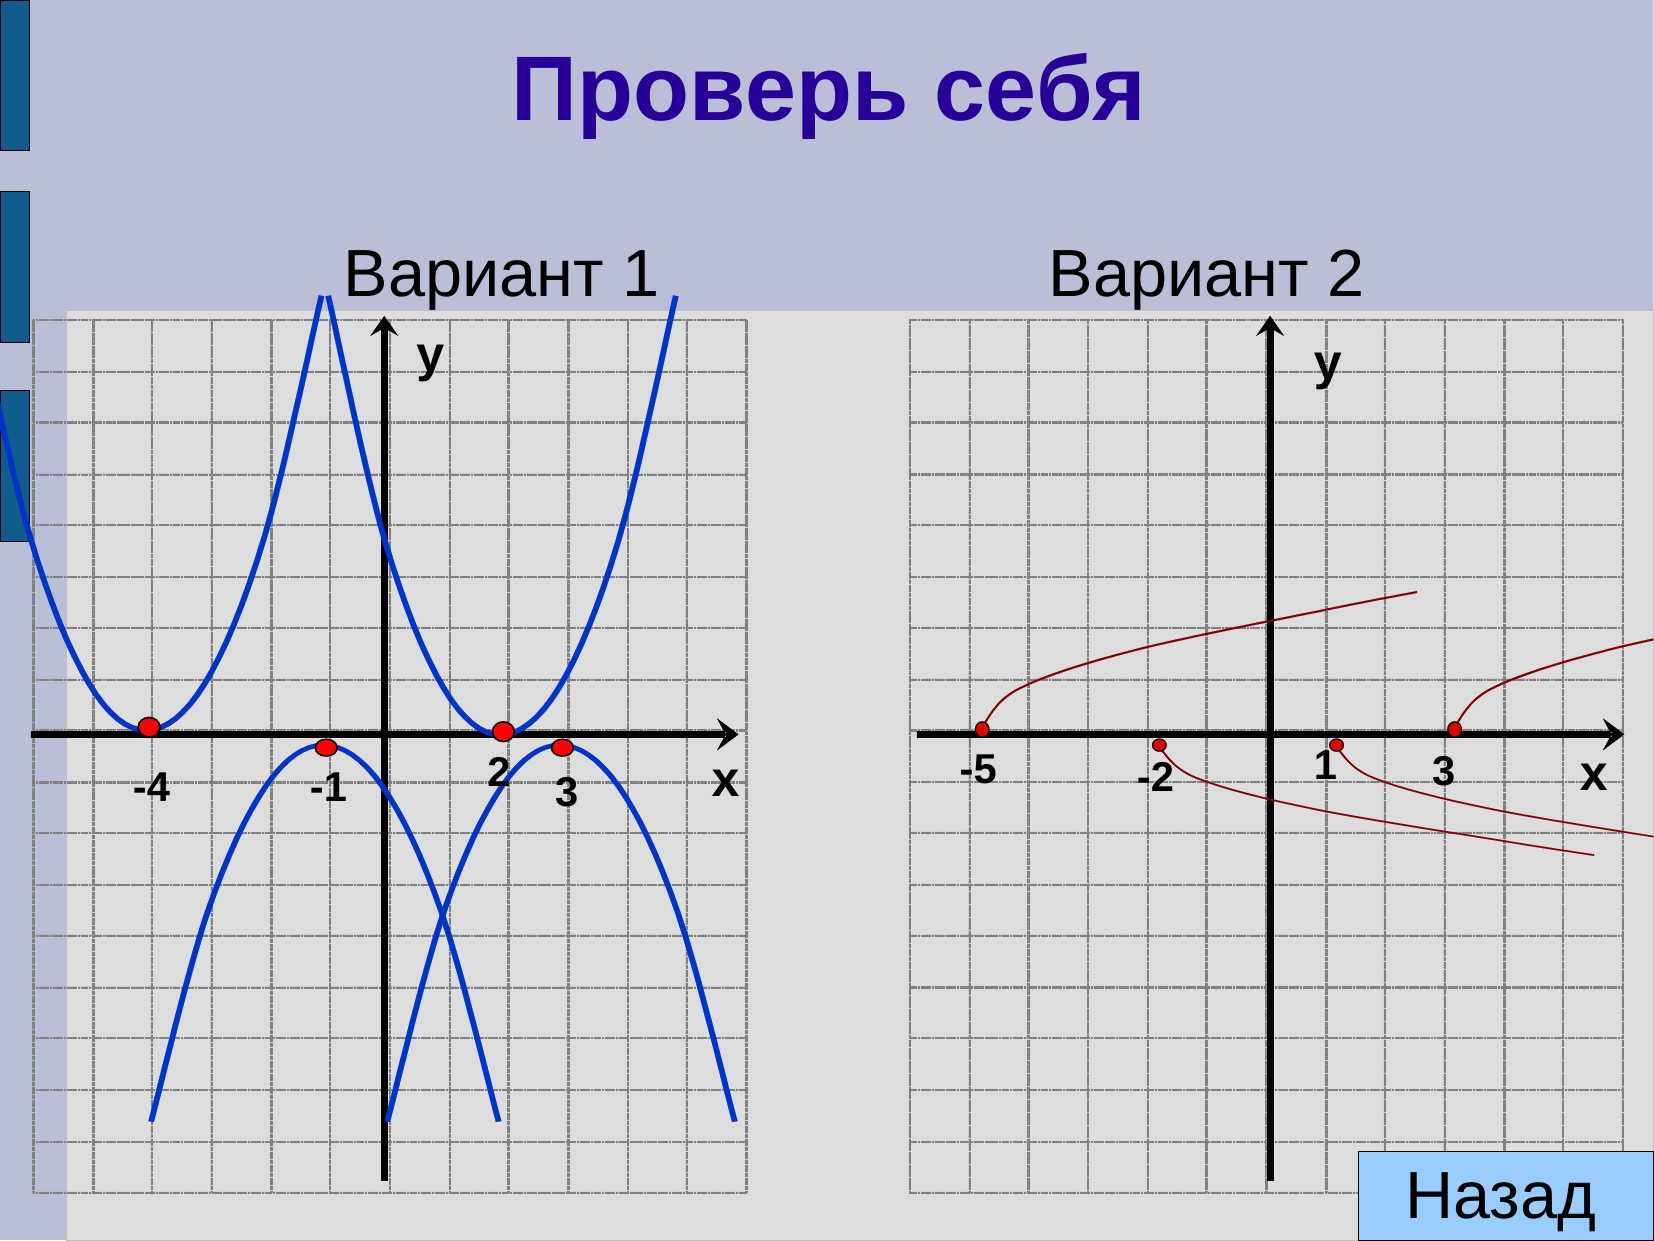

# Проверь себя
Вариант 1
Вариант 2
у
у
1
-5
х
3
2
х
-2
-4
-1
3
Назад